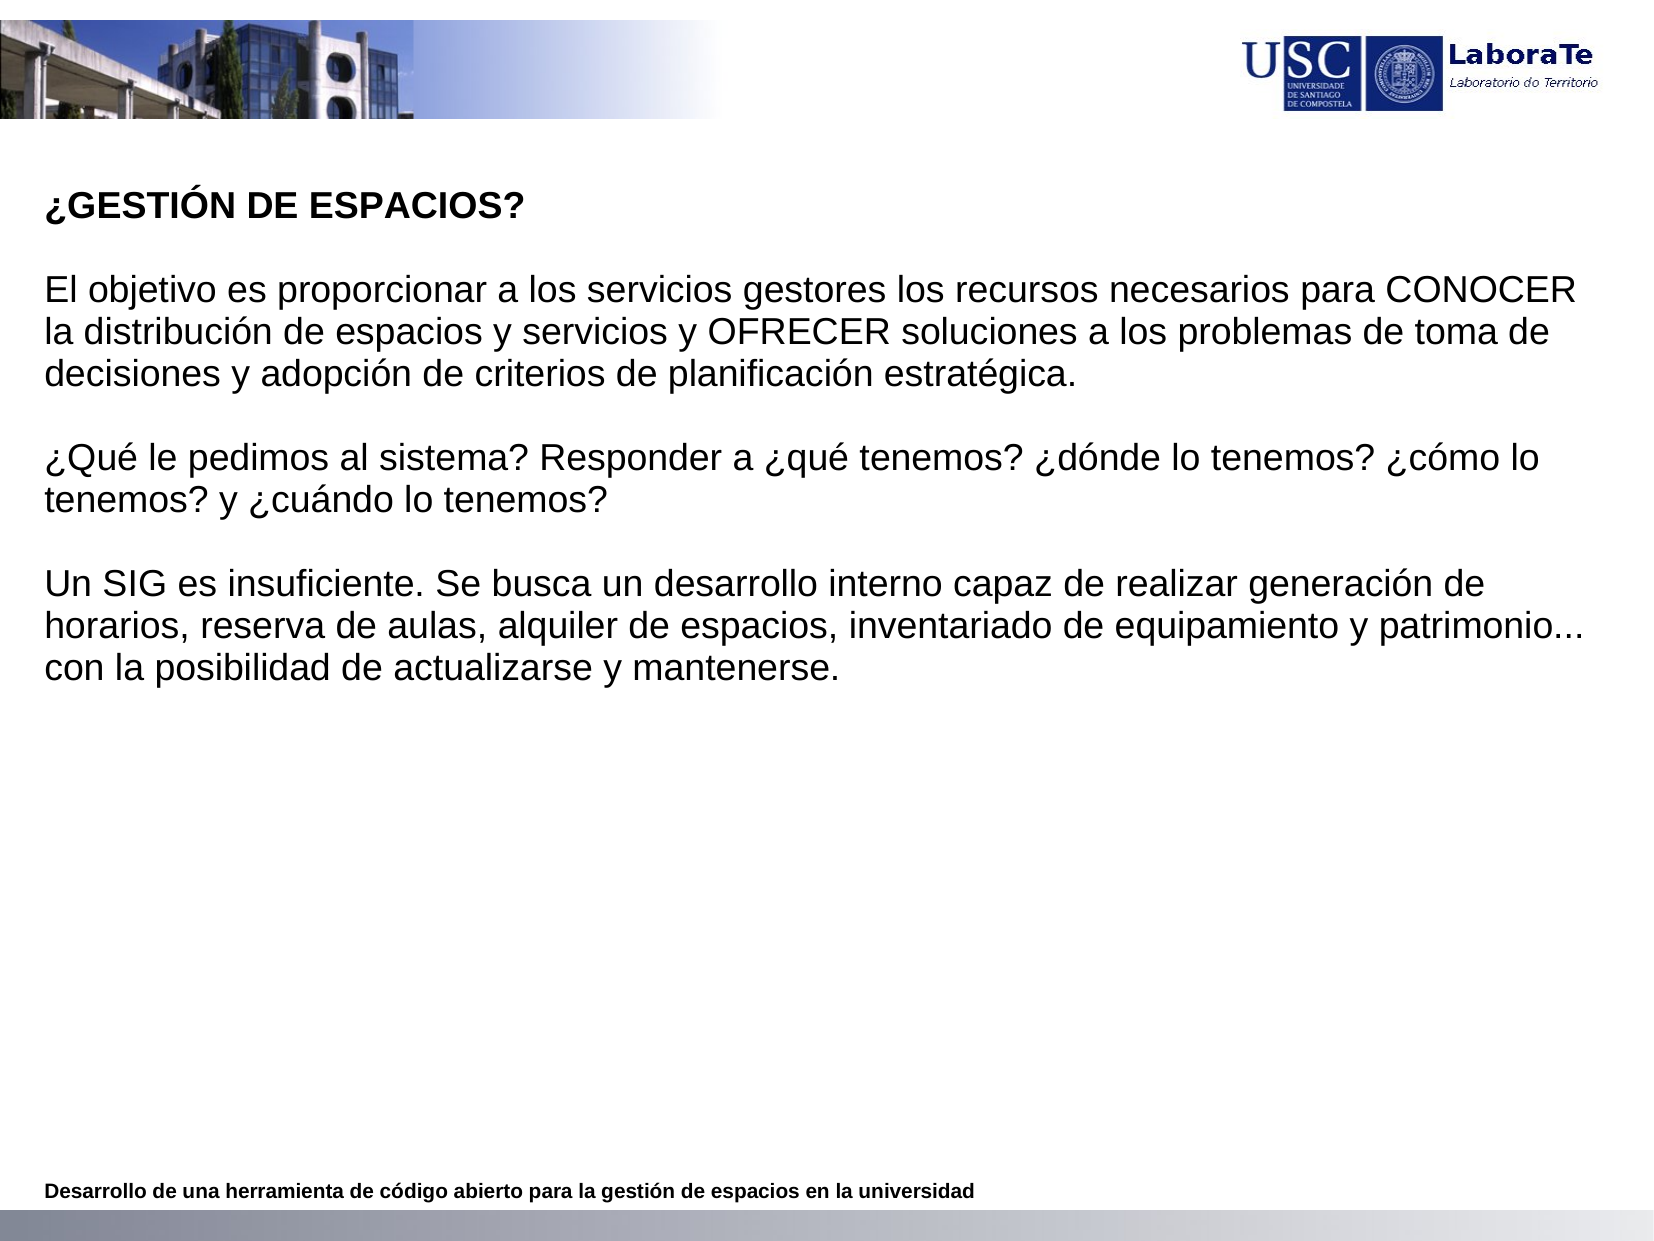

¿GESTIÓN DE ESPACIOS?
El objetivo es proporcionar a los servicios gestores los recursos necesarios para CONOCER la distribución de espacios y servicios y OFRECER soluciones a los problemas de toma de decisiones y adopción de criterios de planificación estratégica.
¿Qué le pedimos al sistema? Responder a ¿qué tenemos? ¿dónde lo tenemos? ¿cómo lo tenemos? y ¿cuándo lo tenemos?
Un SIG es insuficiente. Se busca un desarrollo interno capaz de realizar generación de horarios, reserva de aulas, alquiler de espacios, inventariado de equipamiento y patrimonio... con la posibilidad de actualizarse y mantenerse.